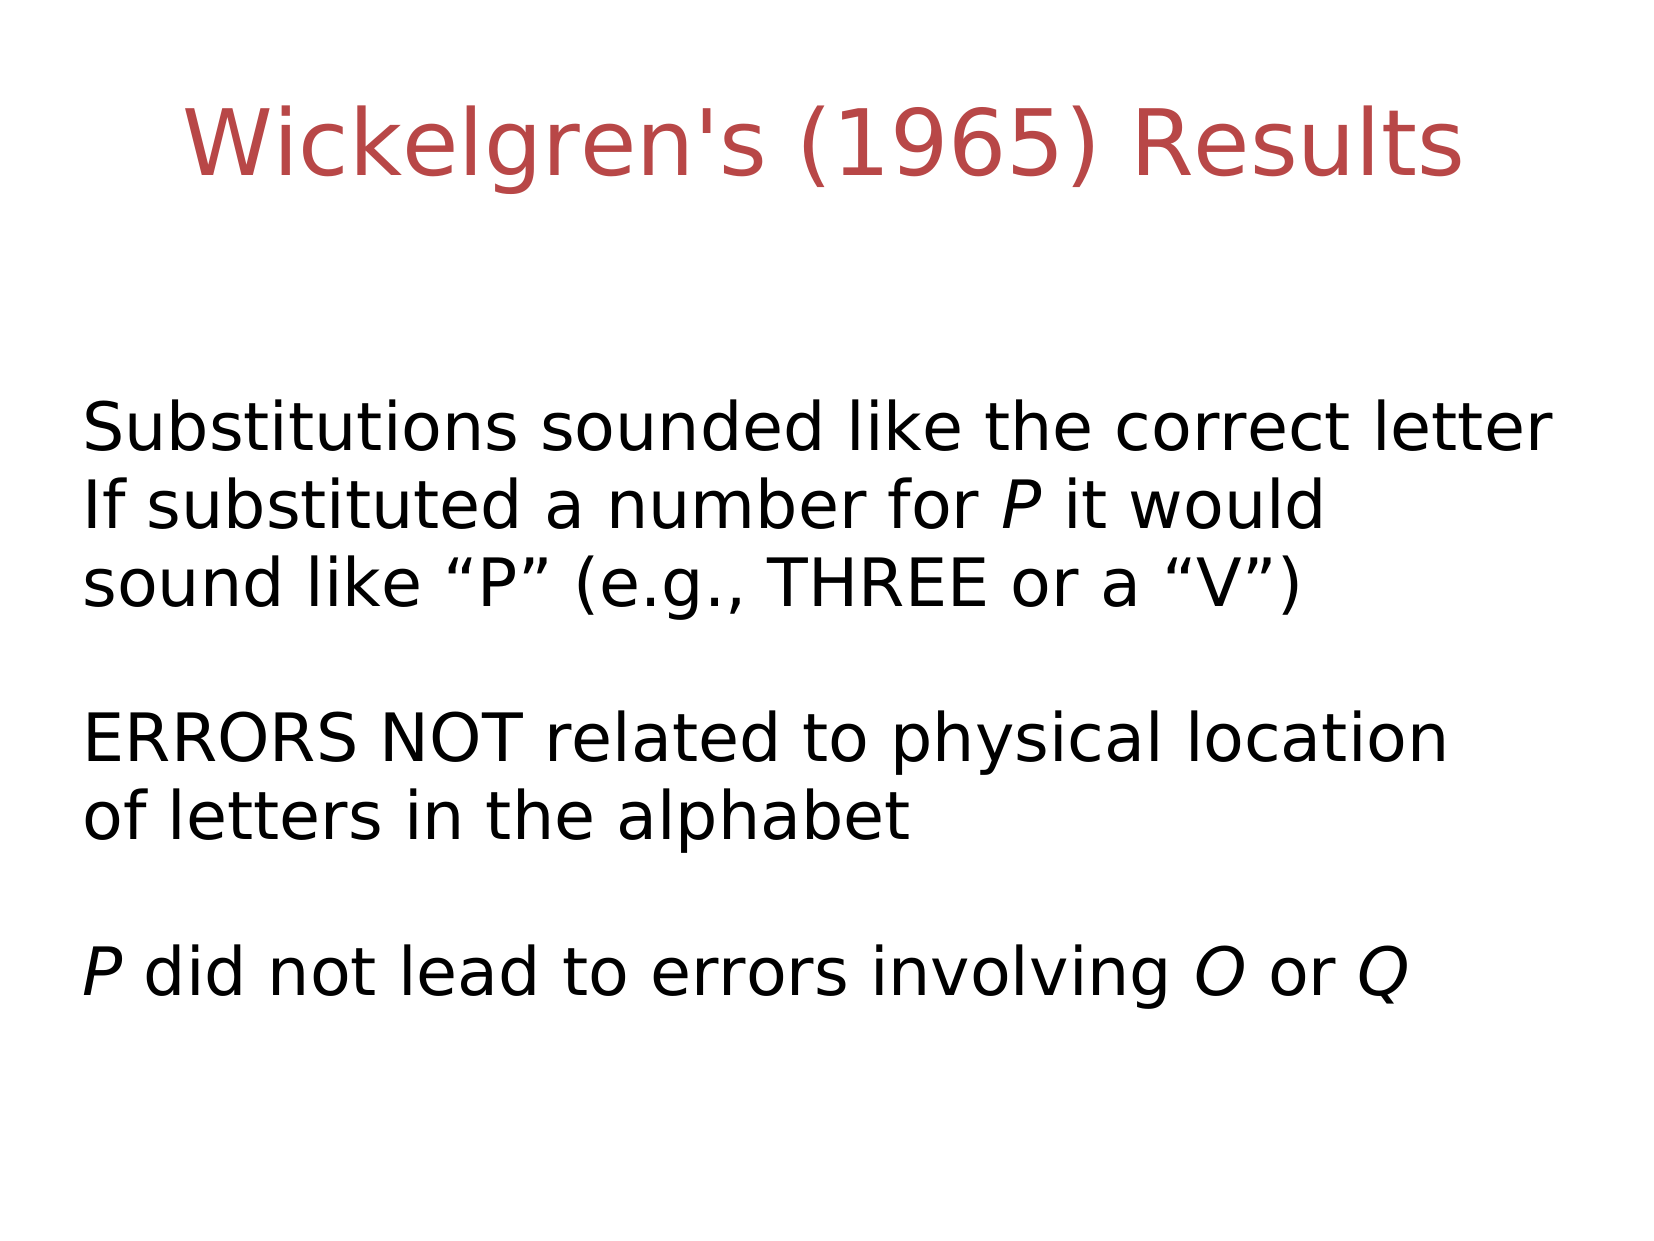

# Wickelgren's (1965) Results
Substitutions sounded like the correct letter
If substituted a number for P it would
sound like “P” (e.g., THREE or a “V”)
ERRORS NOT related to physical location
of letters in the alphabet
P did not lead to errors involving O or Q